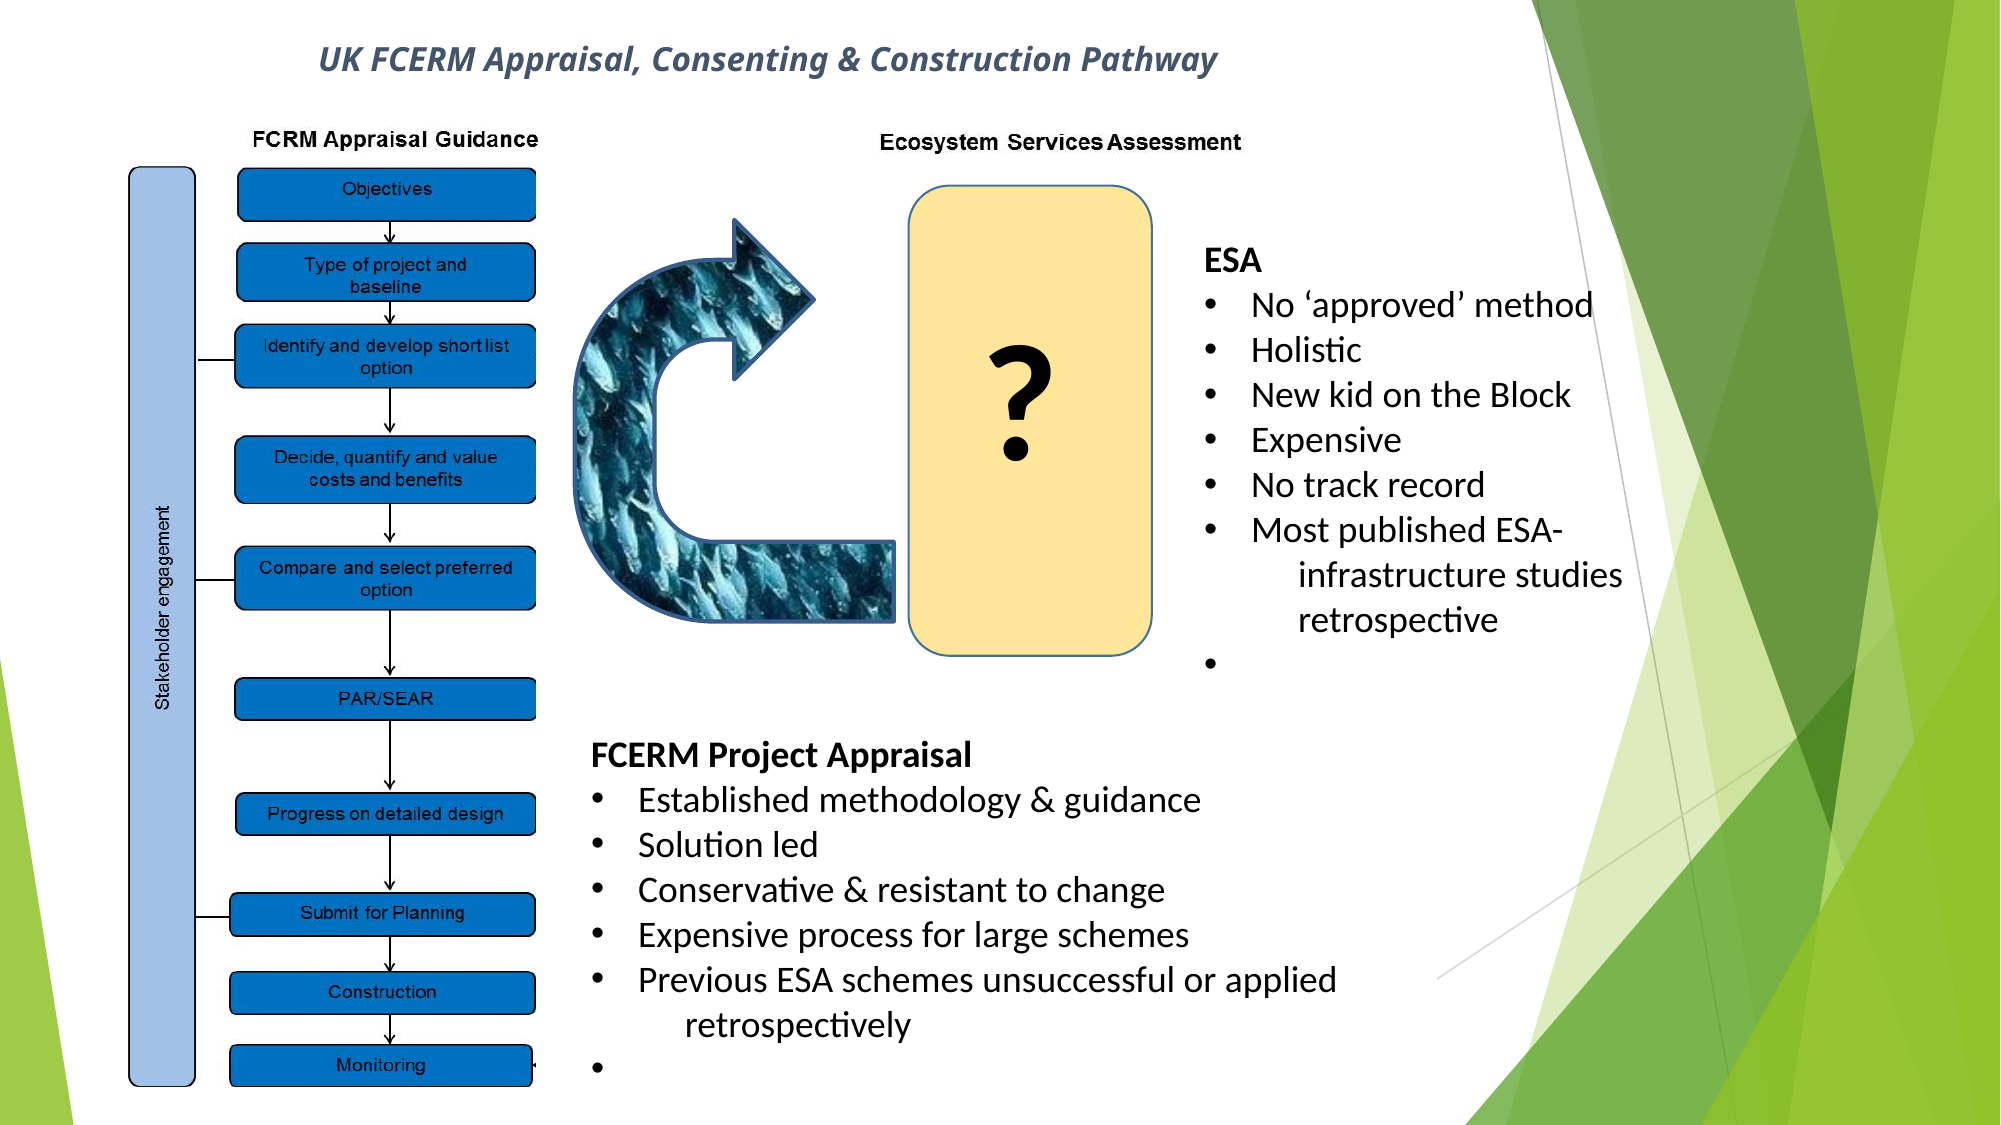

# UK FCERM Appraisal, Consenting & Construction Pathway
ESA
No ‘approved’ method
Holistic
New kid on the Block
Expensive
No track record
Most published ESA-infrastructure studies retrospective
?
FCERM Project Appraisal
Established methodology & guidance
Solution led
Conservative & resistant to change
Expensive process for large schemes
Previous ESA schemes unsuccessful or applied retrospectively